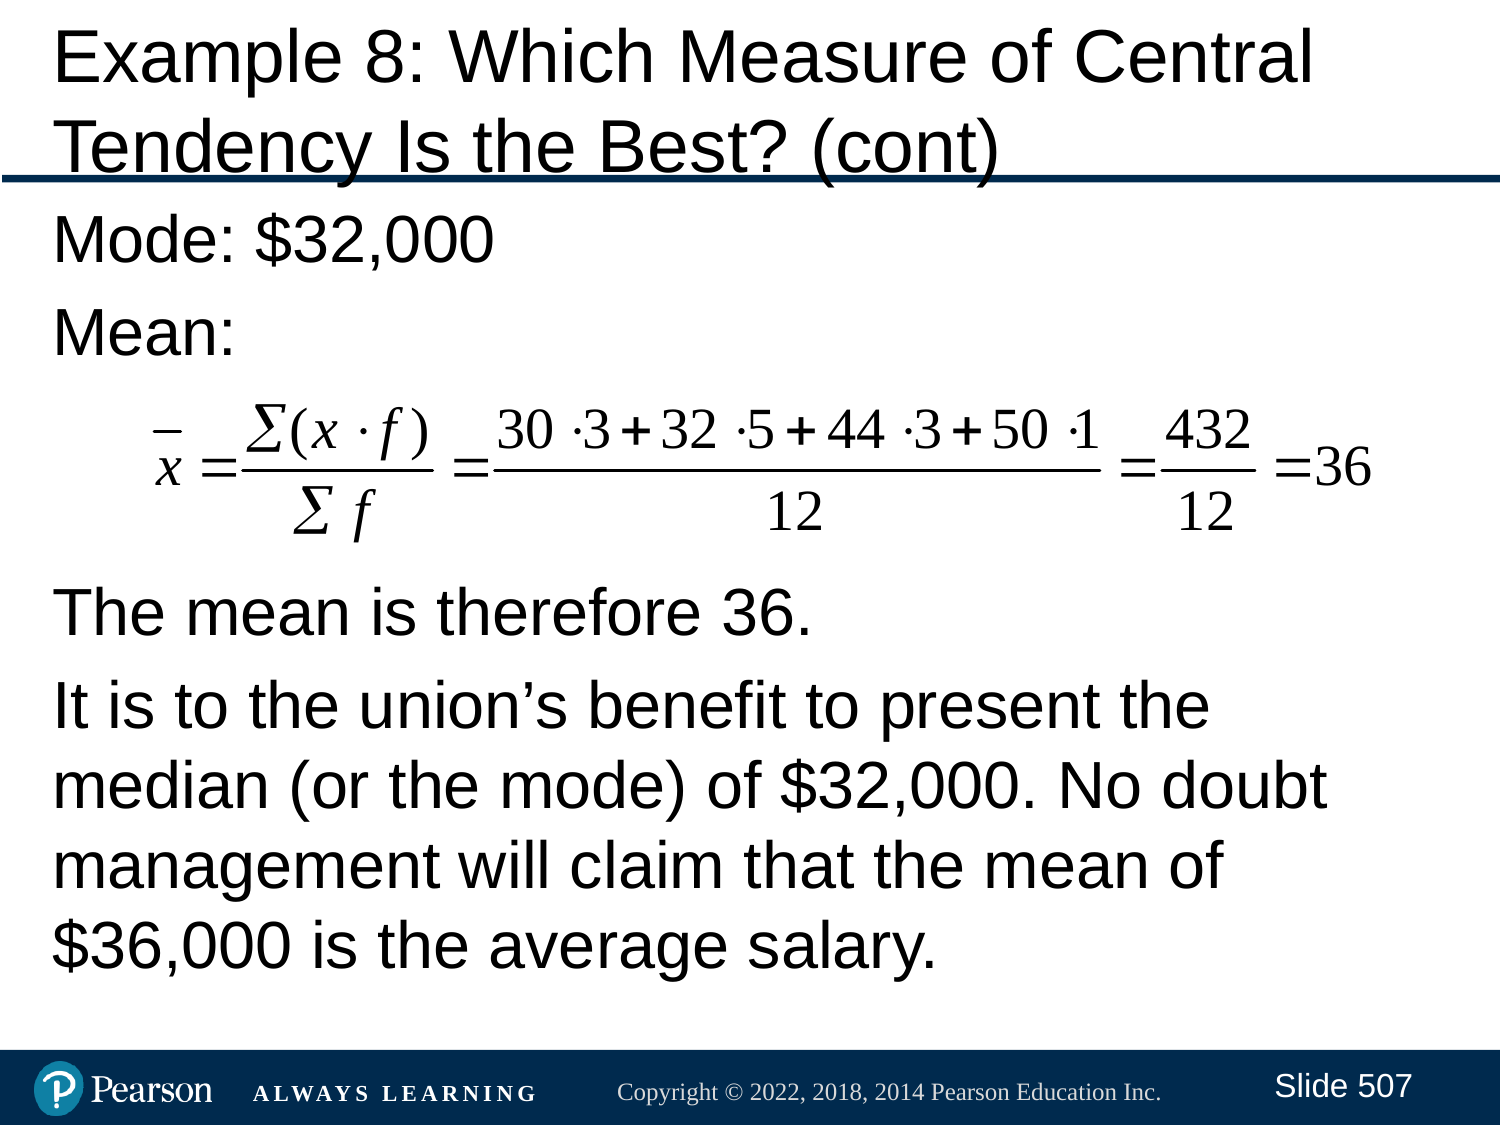

# Example 8: Which Measure of Central Tendency Is the Best? (cont)
Mode: $32,000
Mean:
The mean is therefore 36.
It is to the union’s benefit to present the median (or the mode) of $32,000. No doubt management will claim that the mean of $36,000 is the average salary.